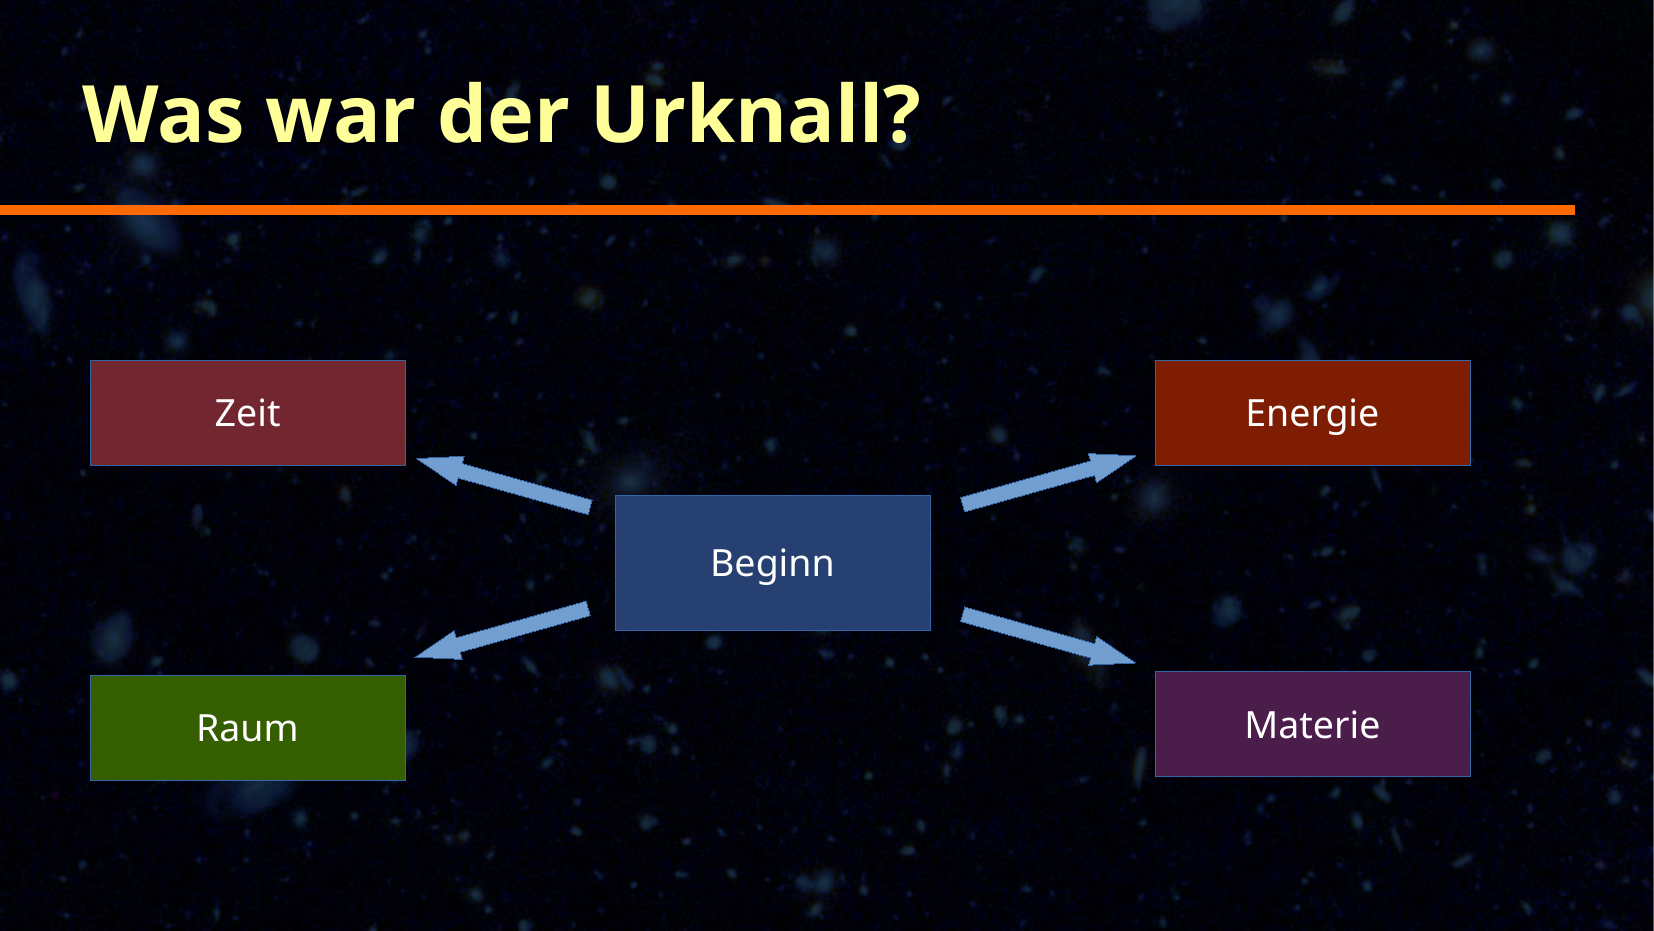

# Was war der Urknall?
Zeit
Energie
Beginn
Materie
Raum